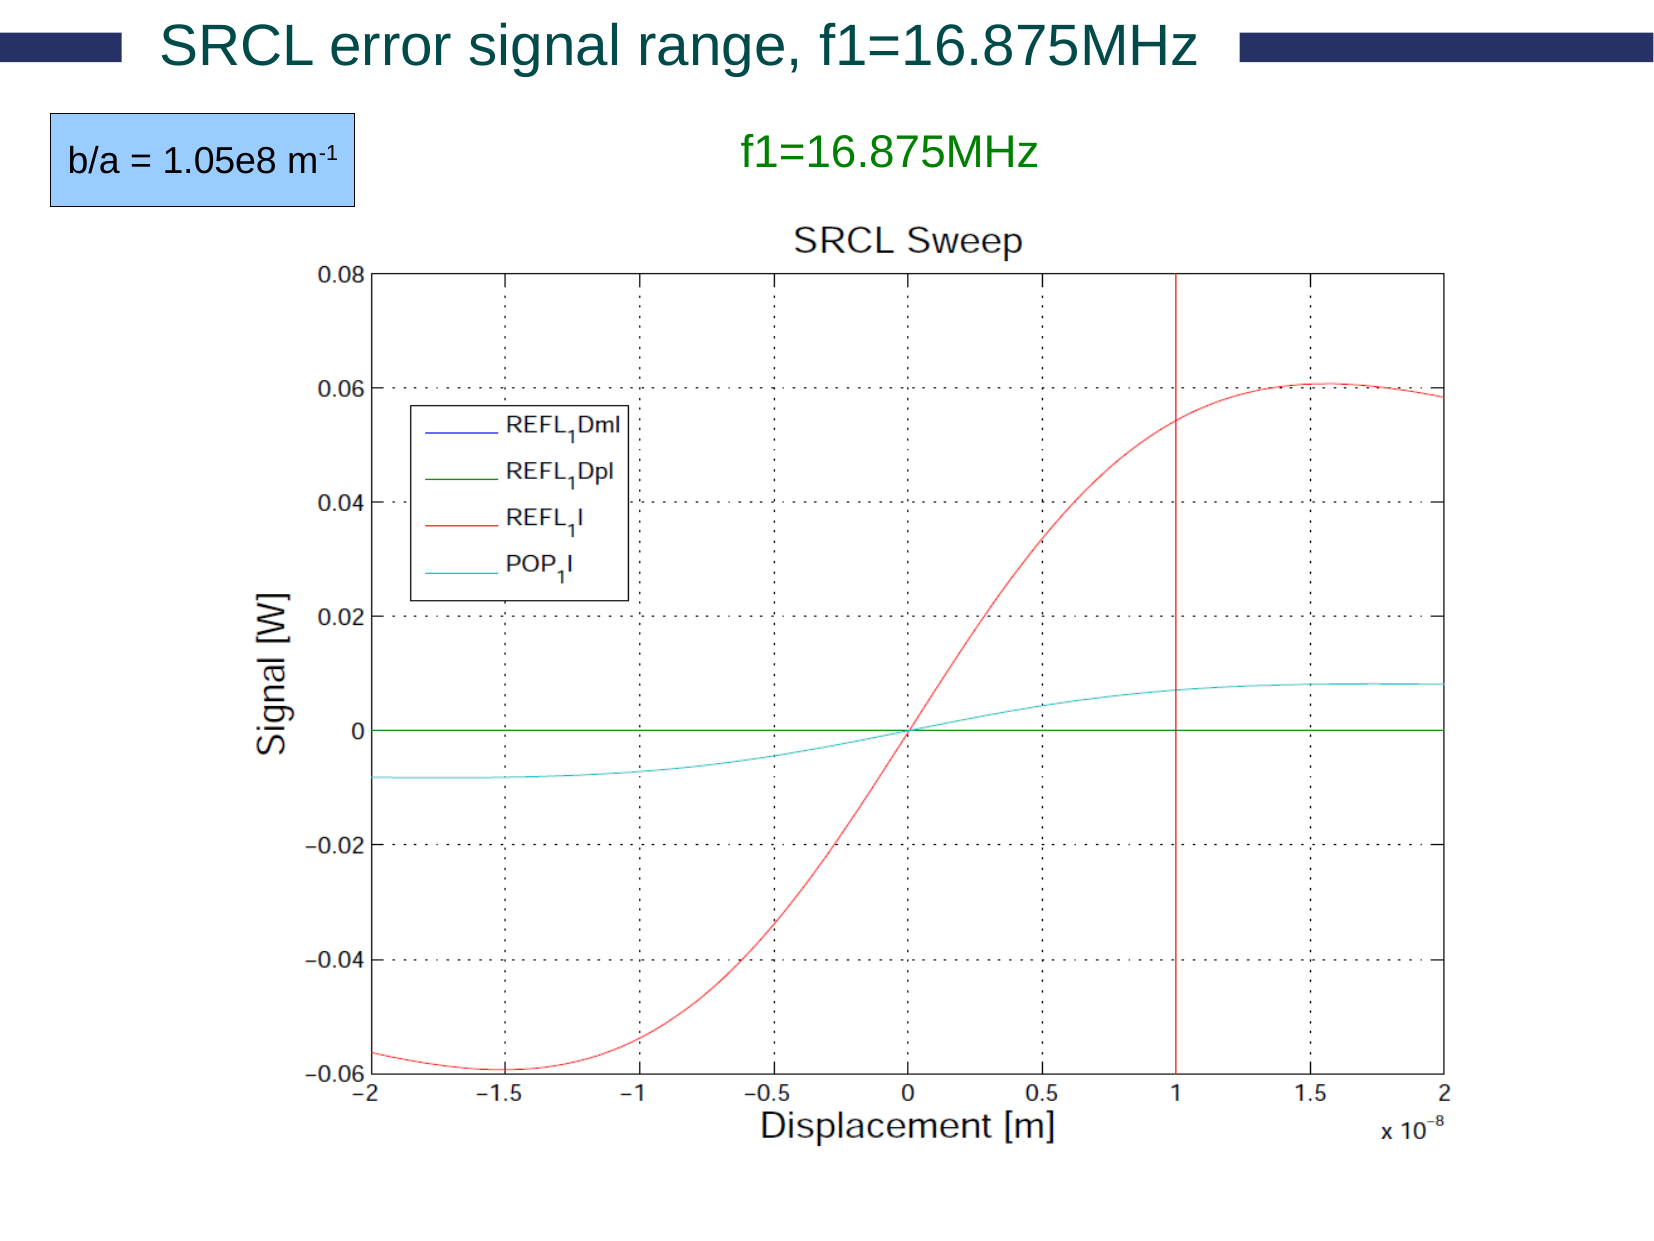

# SRCL error signal range, f1=16.875MHz
b/a = 1.05e8 m-1
f1=16.875MHz